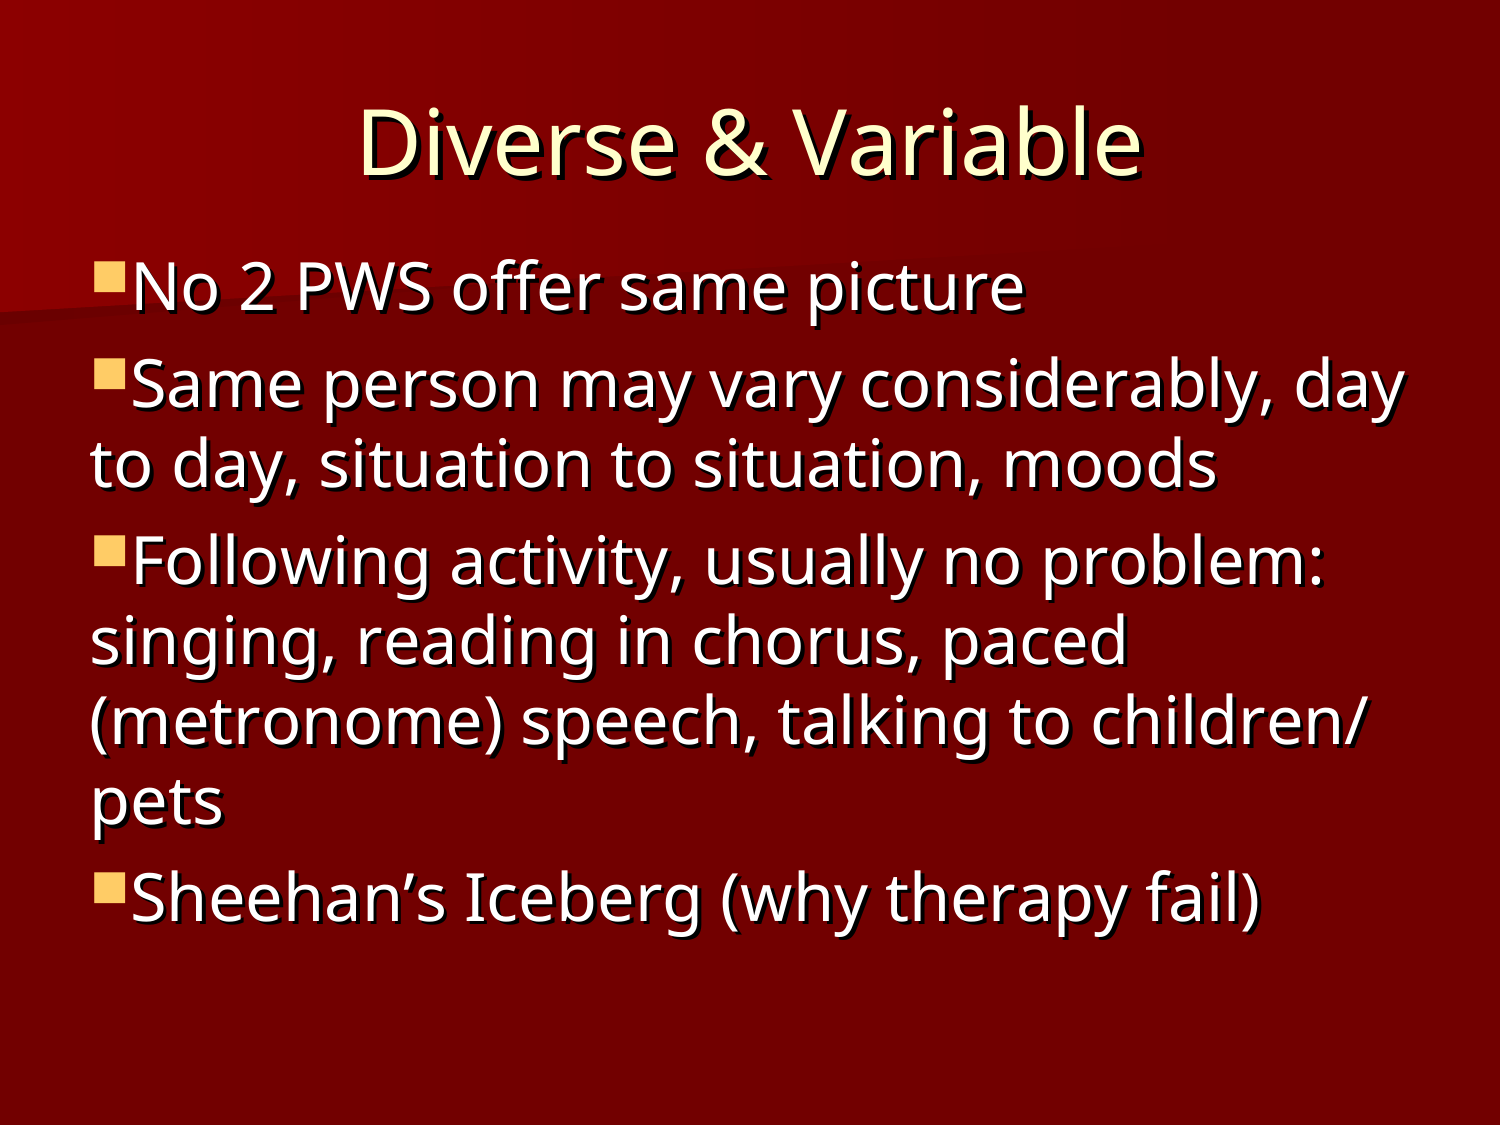

# Diverse & Variable
No 2 PWS offer same picture
Same person may vary considerably, day to day, situation to situation, moods
Following activity, usually no problem:
singing, reading in chorus, paced (metronome) speech, talking to children/ pets
Sheehan’s Iceberg (why therapy fail)‏